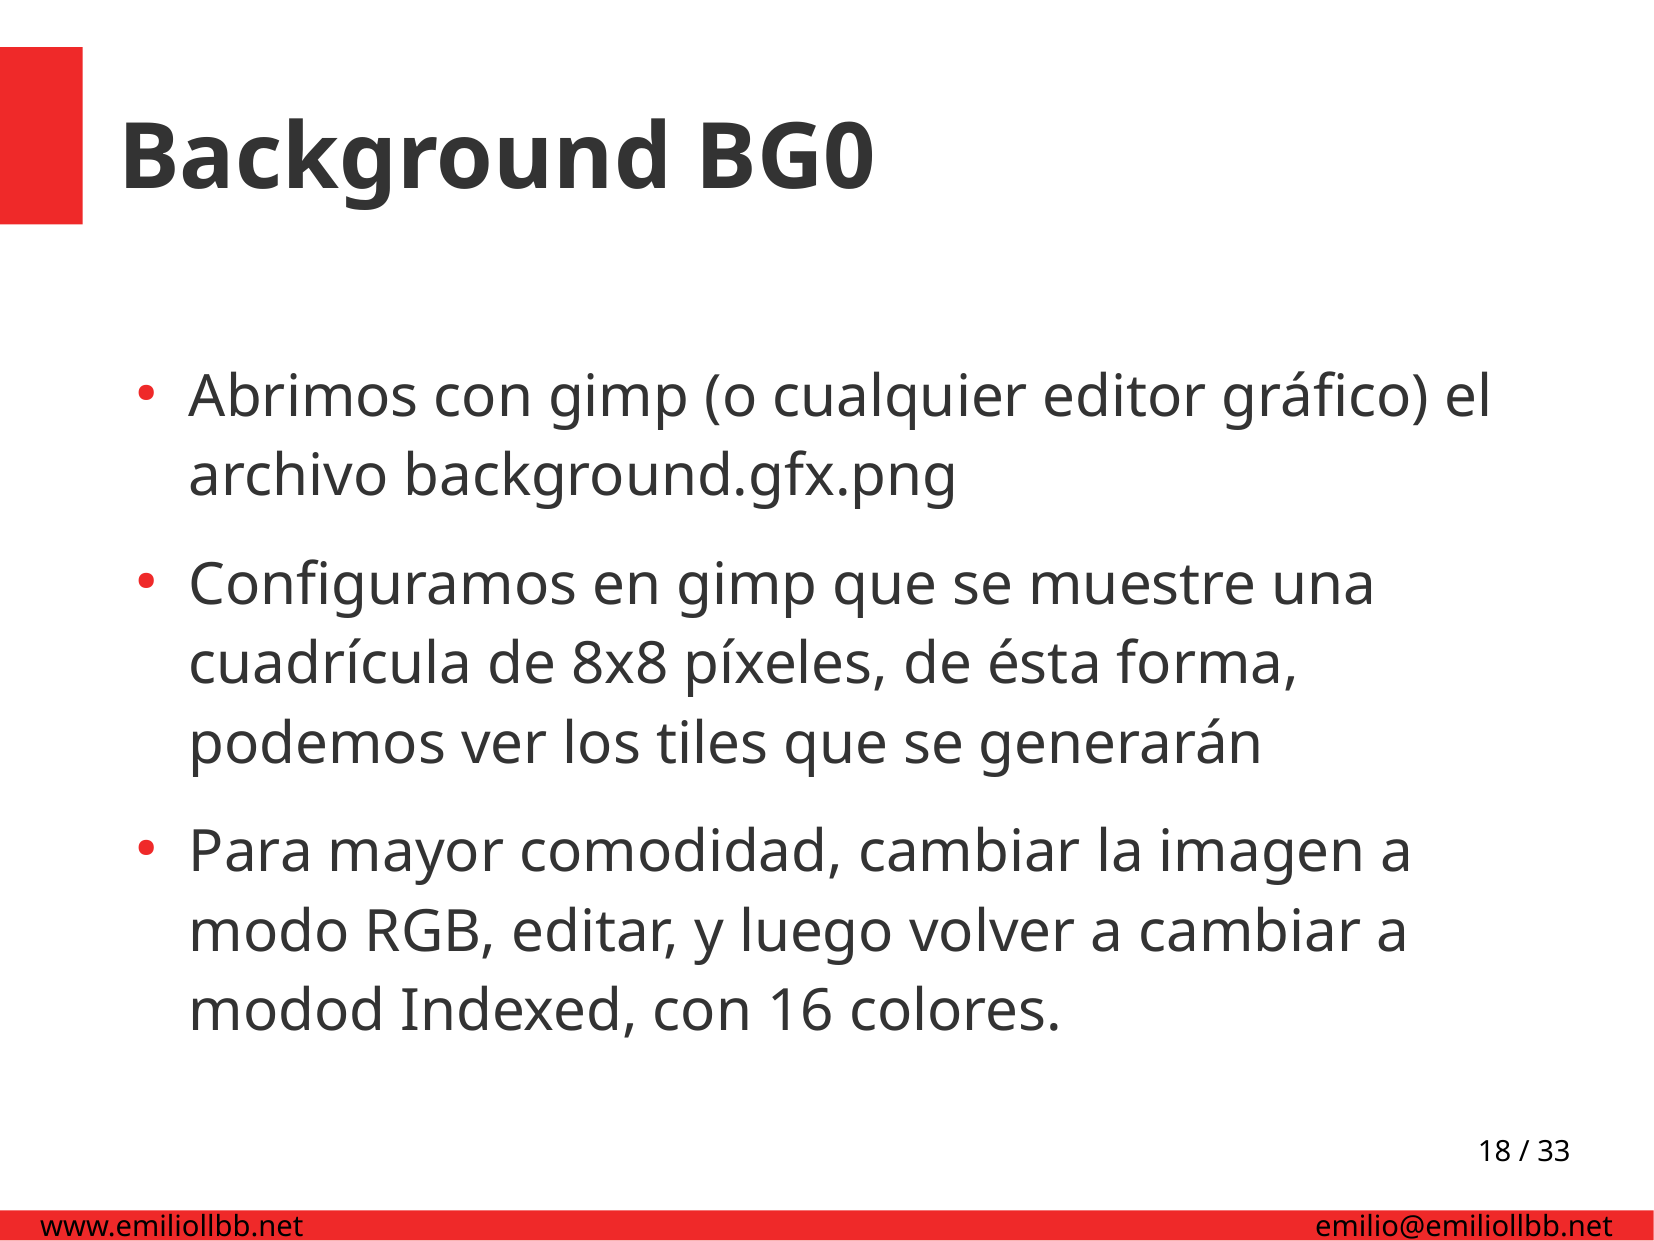

# Background BG0
Abrimos con gimp (o cualquier editor gráfico) el archivo background.gfx.png
Configuramos en gimp que se muestre una cuadrícula de 8x8 píxeles, de ésta forma, podemos ver los tiles que se generarán
Para mayor comodidad, cambiar la imagen a modo RGB, editar, y luego volver a cambiar a modod Indexed, con 16 colores.
18